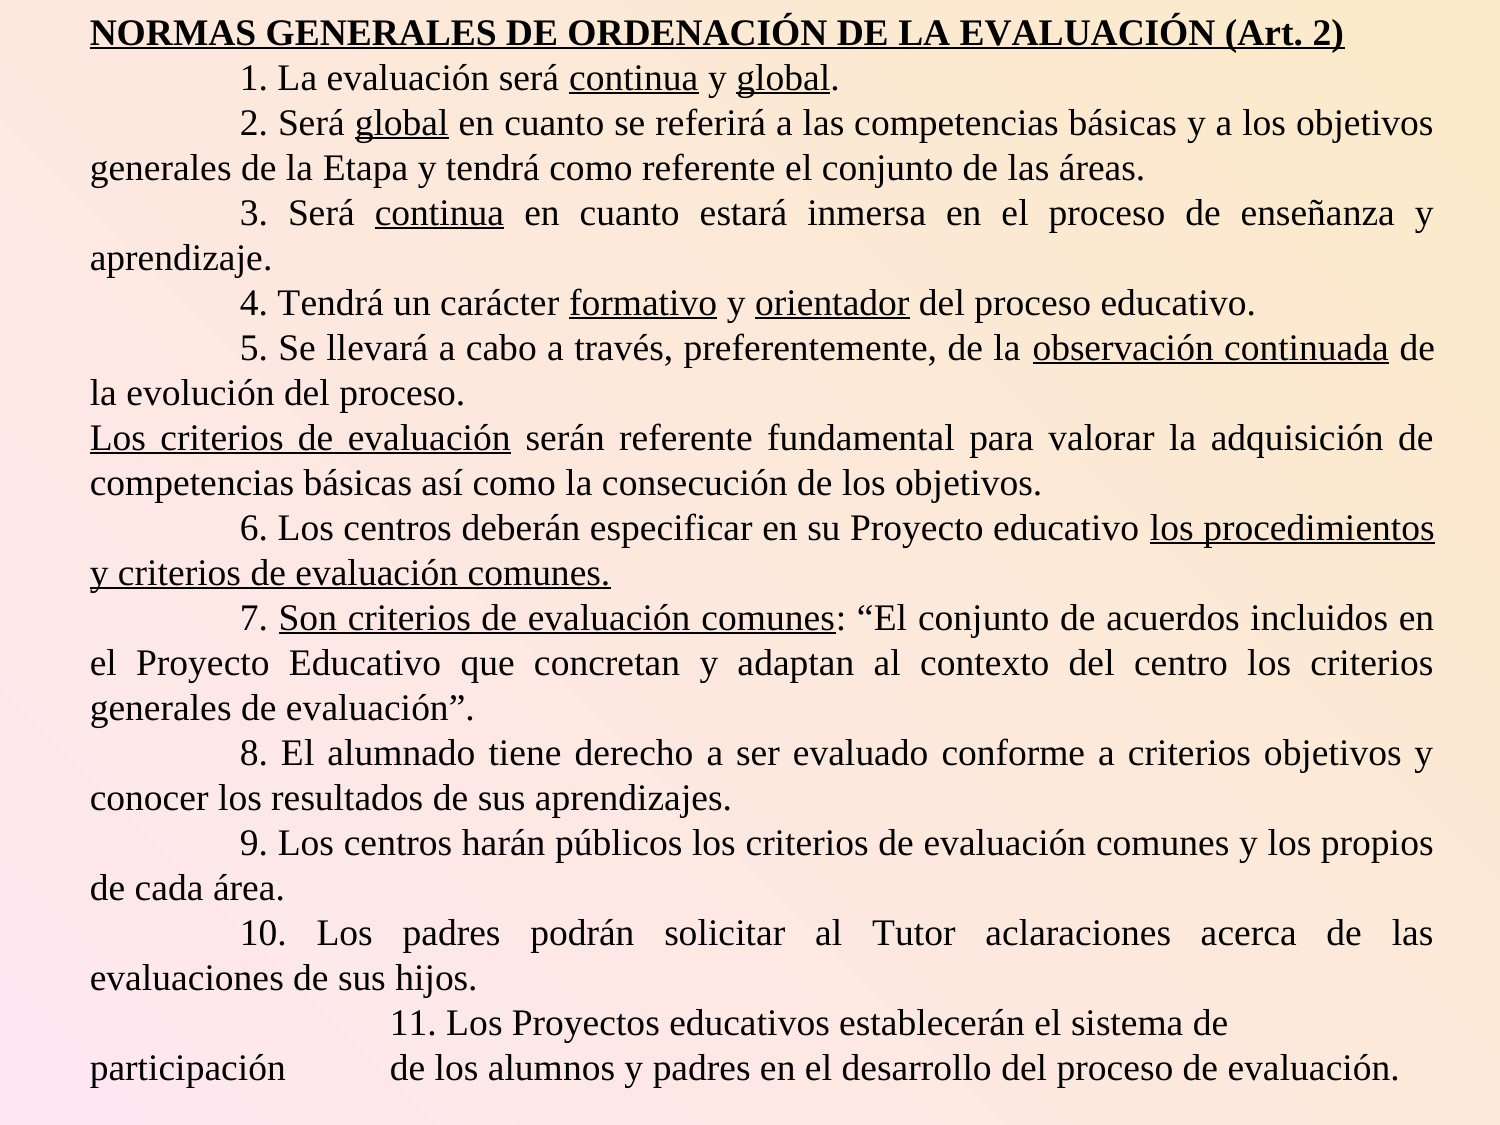

NORMAS GENERALES DE ORDENACIÓN DE LA EVALUACIÓN (Art. 2)
	1. La evaluación será continua y global.
	2. Será global en cuanto se referirá a las competencias básicas y a los objetivos generales de la Etapa y tendrá como referente el conjunto de las áreas.
	3. Será continua en cuanto estará inmersa en el proceso de enseñanza y aprendizaje.
	4. Tendrá un carácter formativo y orientador del proceso educativo.
	5. Se llevará a cabo a través, preferentemente, de la observación continuada de la evolución del proceso.
Los criterios de evaluación serán referente fundamental para valorar la adquisición de competencias básicas así como la consecución de los objetivos.
	6. Los centros deberán especificar en su Proyecto educativo los procedimientos y criterios de evaluación comunes.
	7. Son criterios de evaluación comunes: “El conjunto de acuerdos incluidos en el Proyecto Educativo que concretan y adaptan al contexto del centro los criterios generales de evaluación”.
	8. El alumnado tiene derecho a ser evaluado conforme a criterios objetivos y conocer los resultados de sus aprendizajes.
	9. Los centros harán públicos los criterios de evaluación comunes y los propios de cada área.
	10. Los padres podrán solicitar al Tutor aclaraciones acerca de las evaluaciones de sus hijos.
		11. Los Proyectos educativos establecerán el sistema de participación 	de los alumnos y padres en el desarrollo del proceso de evaluación.